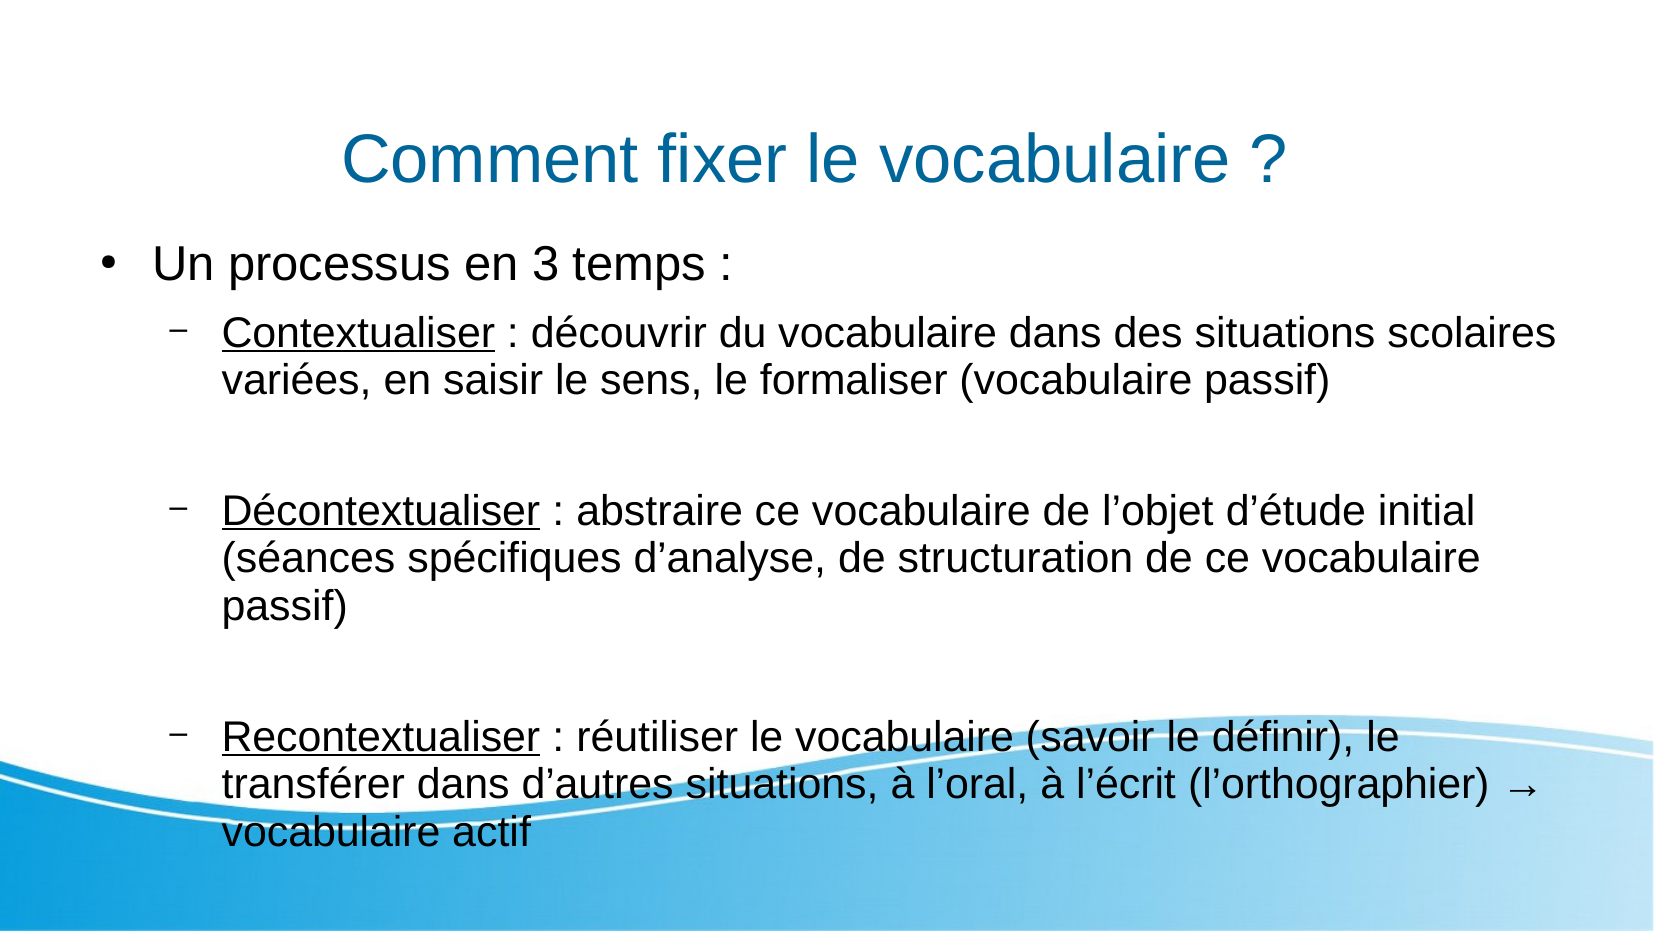

# Comment fixer le vocabulaire ?
Un processus en 3 temps :
Contextualiser : découvrir du vocabulaire dans des situations scolaires variées, en saisir le sens, le formaliser (vocabulaire passif)
Décontextualiser : abstraire ce vocabulaire de l’objet d’étude initial (séances spécifiques d’analyse, de structuration de ce vocabulaire passif)
Recontextualiser : réutiliser le vocabulaire (savoir le définir), le transférer dans d’autres situations, à l’oral, à l’écrit (l’orthographier) → vocabulaire actif